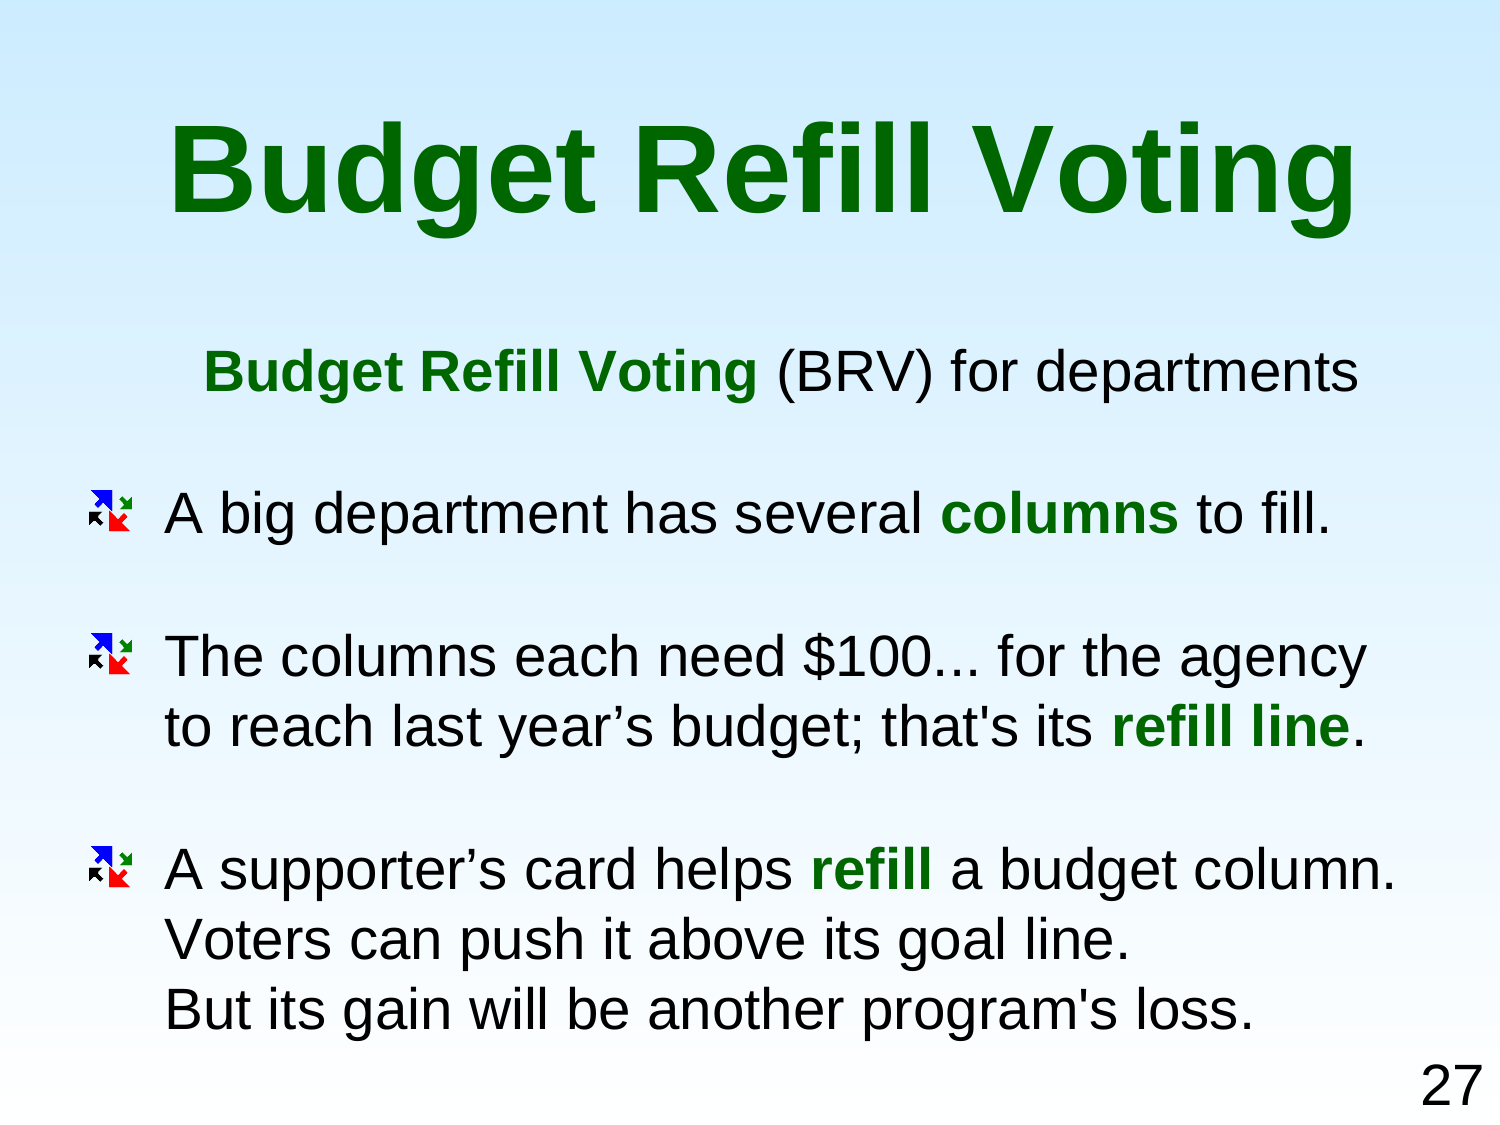

# Budget Refill Voting
 Budget Refill Voting (BRV) for departments
A big department has several columns to fill.
The columns each need $100... for the agency
to reach last year’s budget; that's its refill line.
A supporter’s card helps refill a budget column.
Voters can push it above its goal line.
But its gain will be another program's loss.